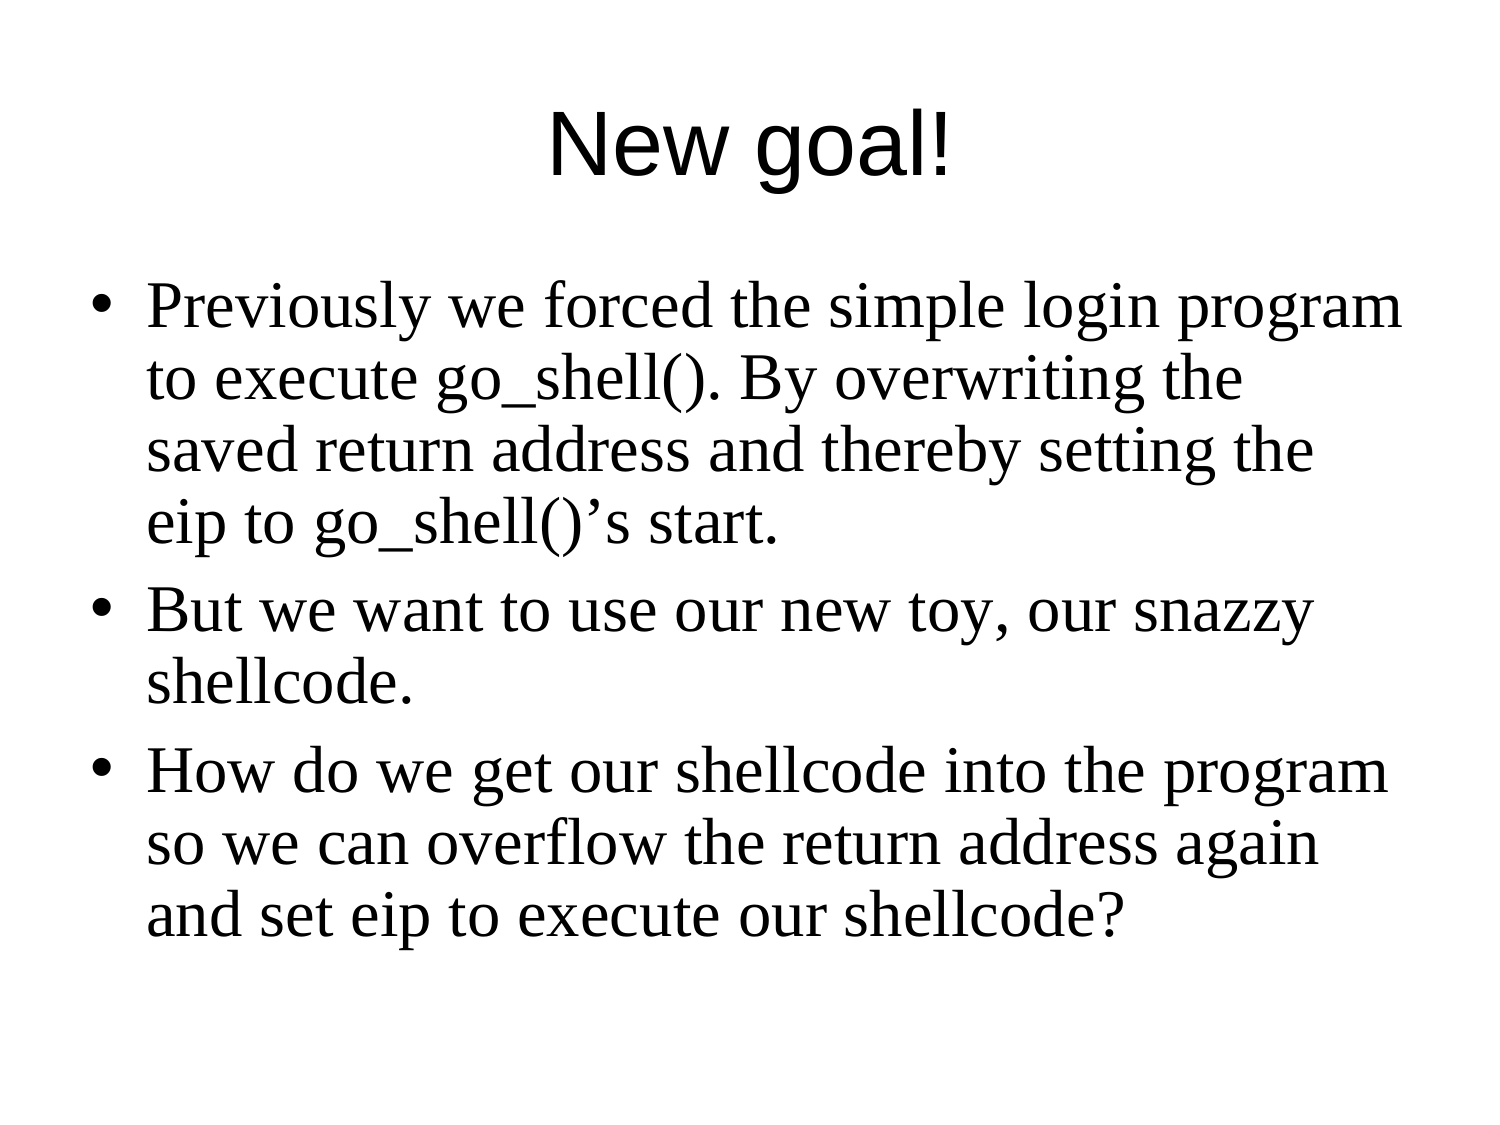

# New goal!
Previously we forced the simple login program to execute go_shell(). By overwriting the saved return address and thereby setting the eip to go_shell()’s start.
But we want to use our new toy, our snazzy shellcode.
How do we get our shellcode into the program so we can overflow the return address again and set eip to execute our shellcode?